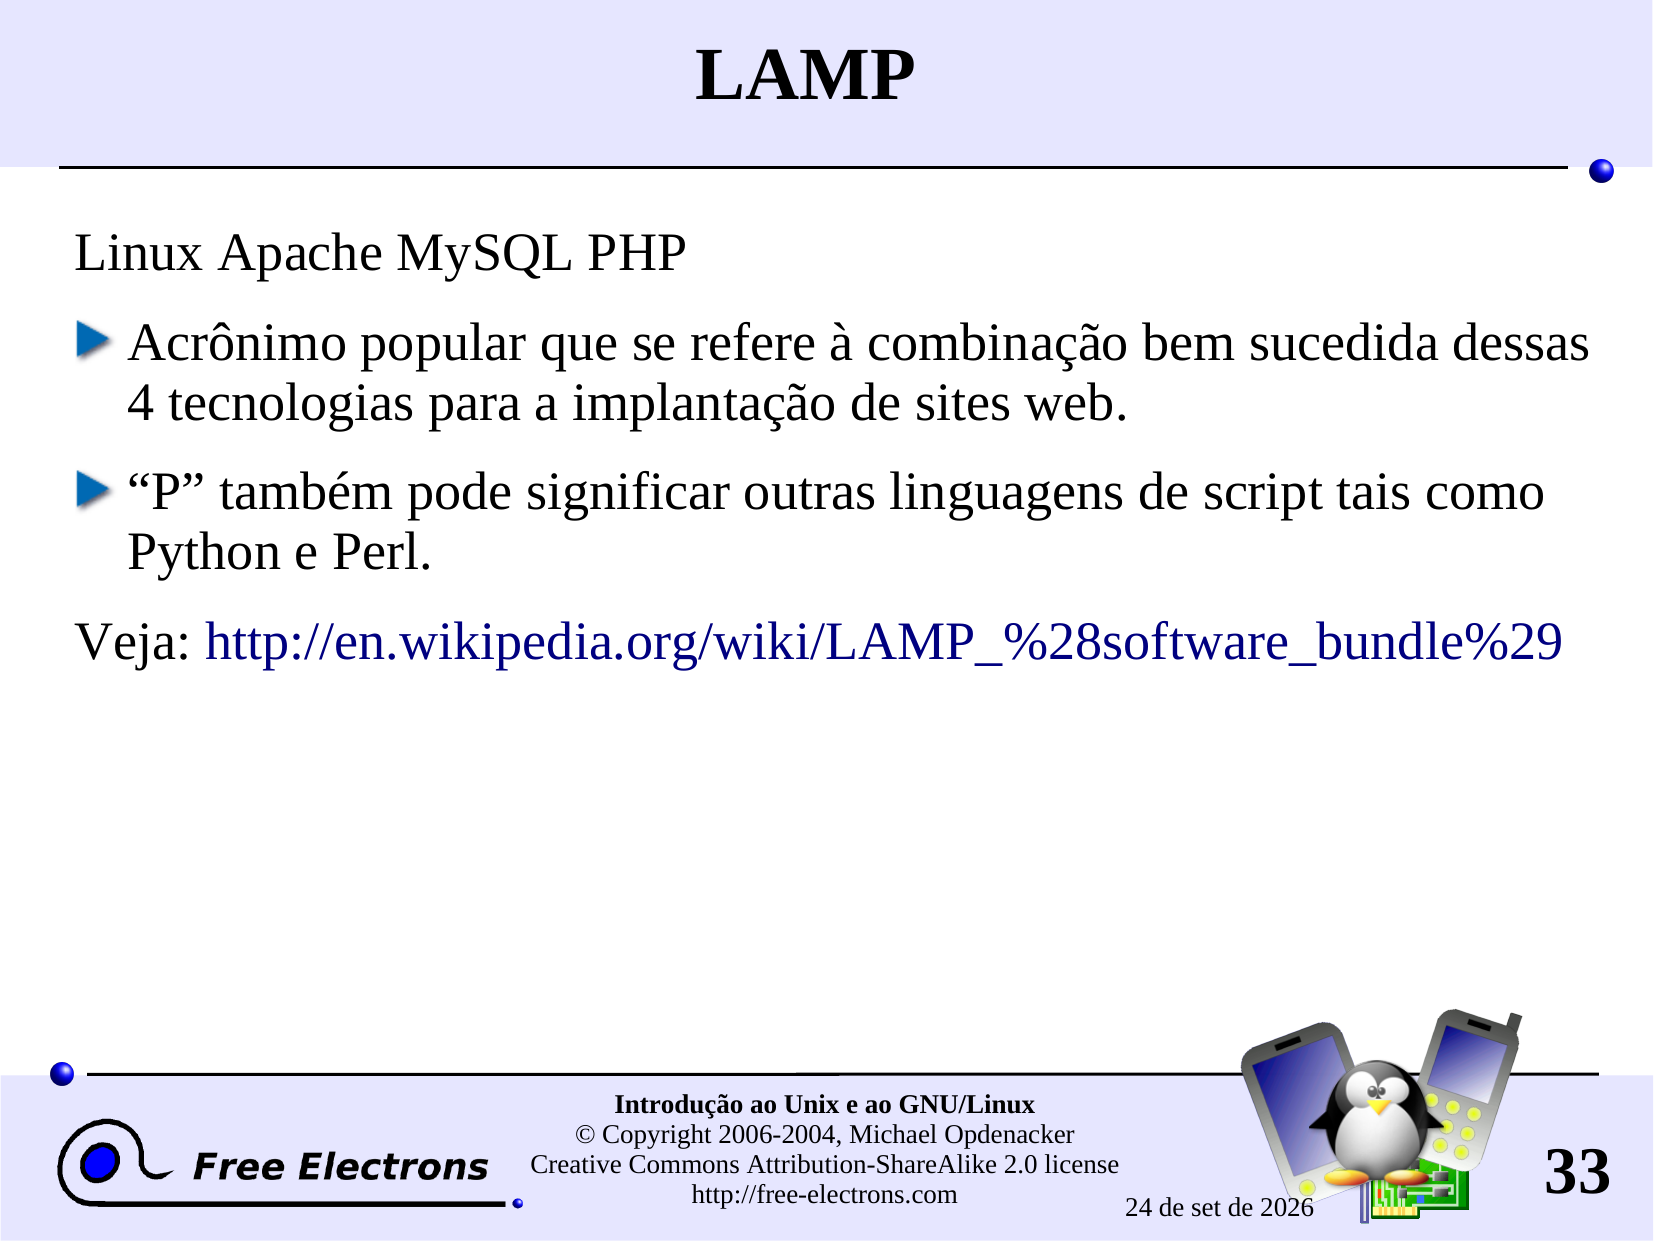

# LAMP
Linux Apache MySQL PHP
Acrônimo popular que se refere à combinação bem sucedida dessas 4 tecnologias para a implantação de sites web.
“P” também pode significar outras linguagens de script tais como Python e Perl.
Veja: http://en.wikipedia.org/wiki/LAMP_%28software_bundle%29